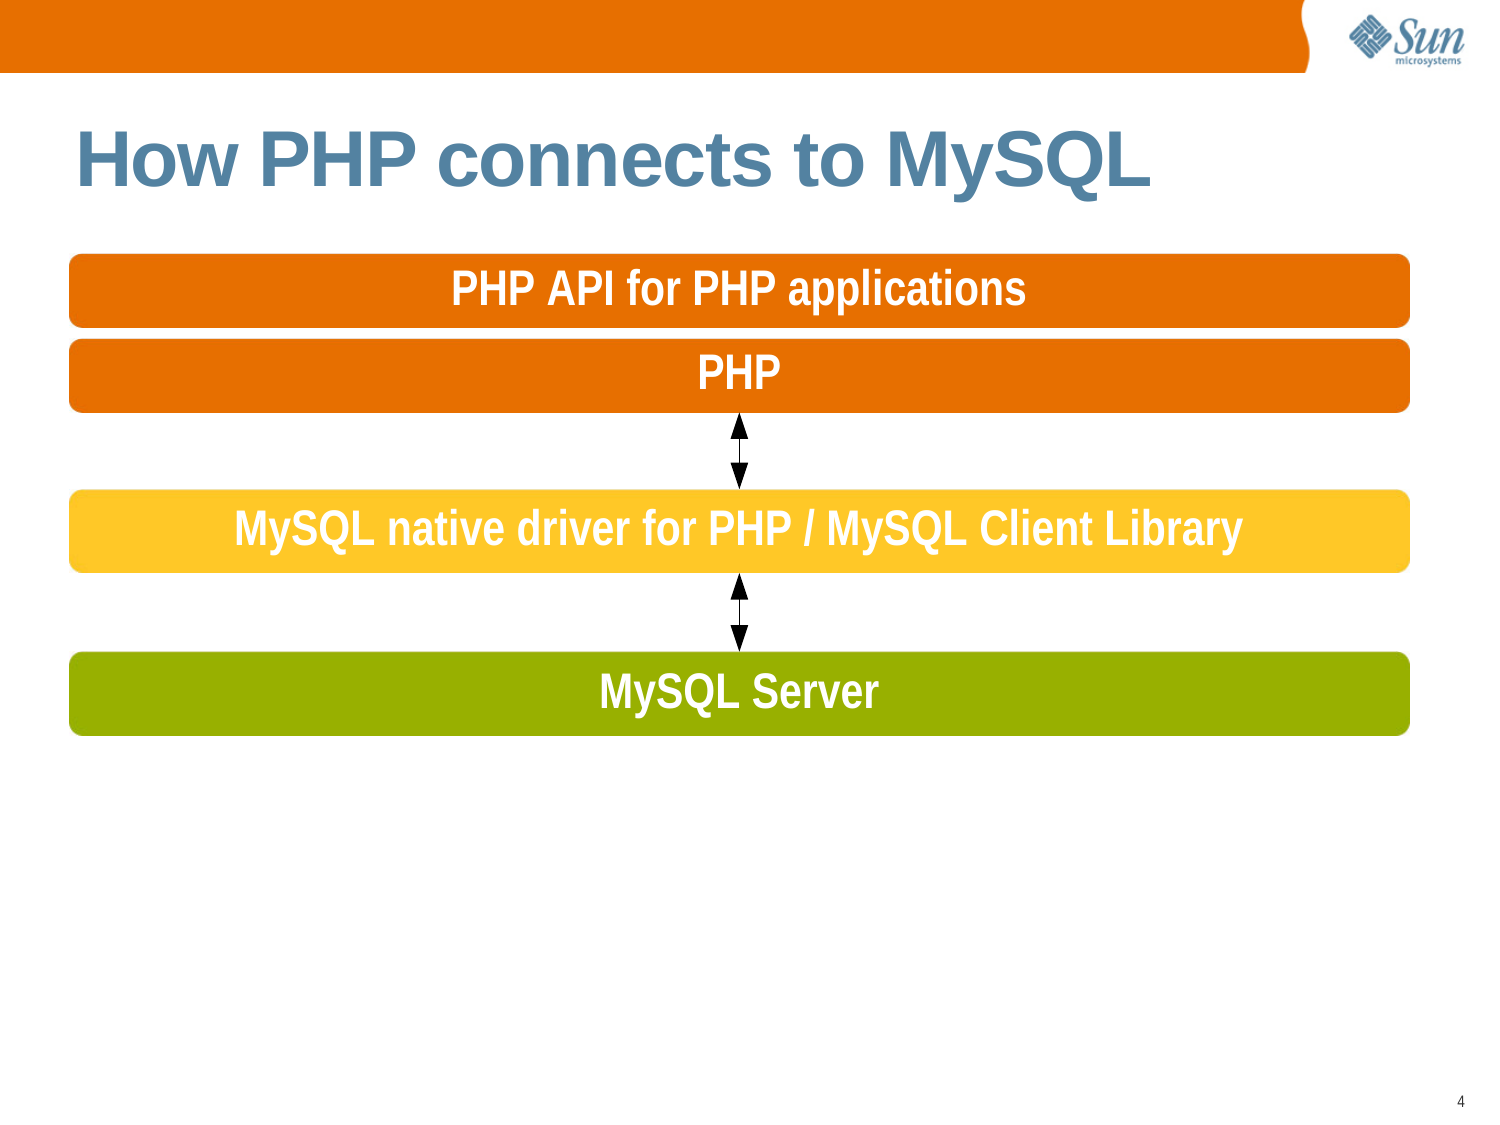

# How PHP connects to MySQL
PHP API for PHP applications
PHP
Library: implements MySQL Client-Server Protocol
MySQL native driver for PHP / MySQL Client Library
MySQL Server